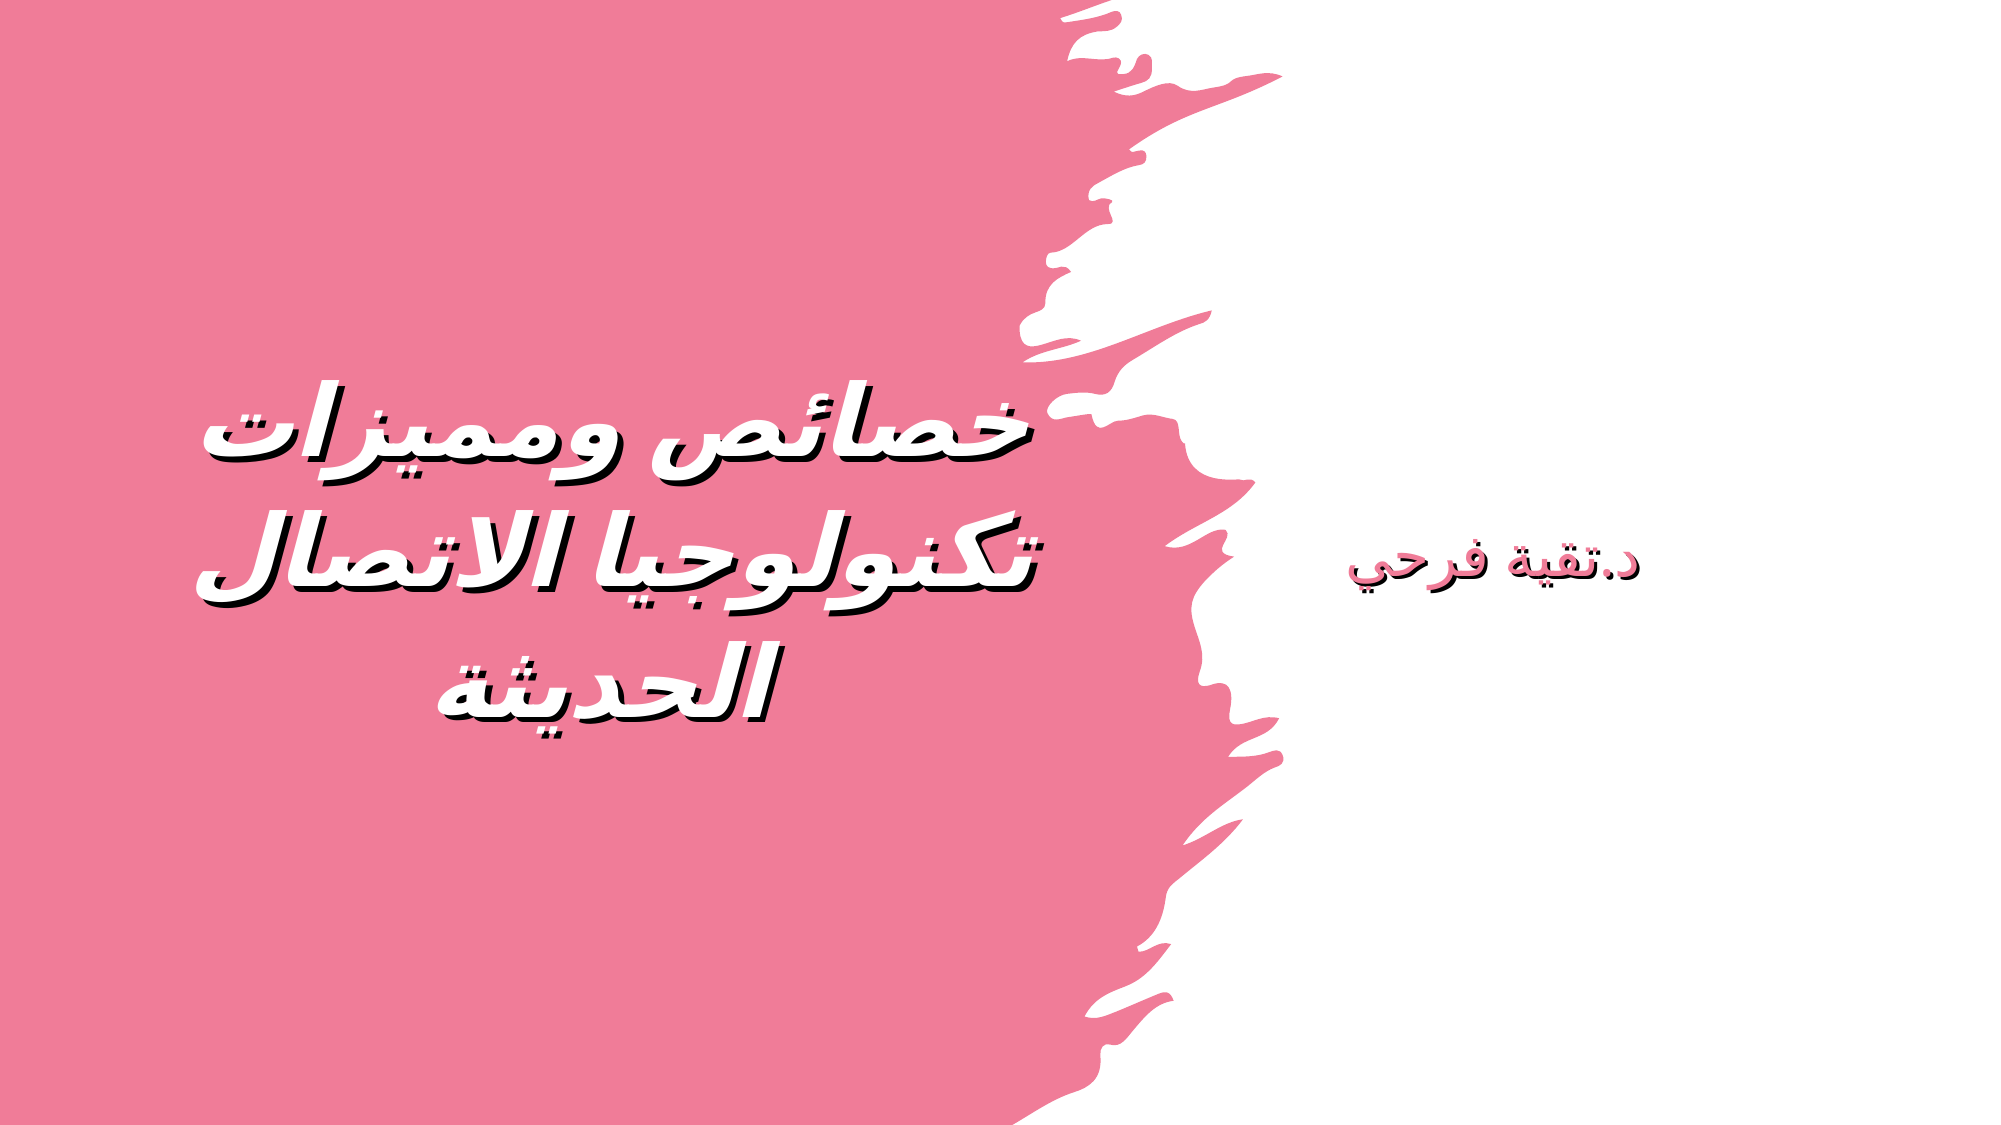

# خصائص ومميزات تكنولوجيا الاتصال الحديثة
د.تقية فرحي